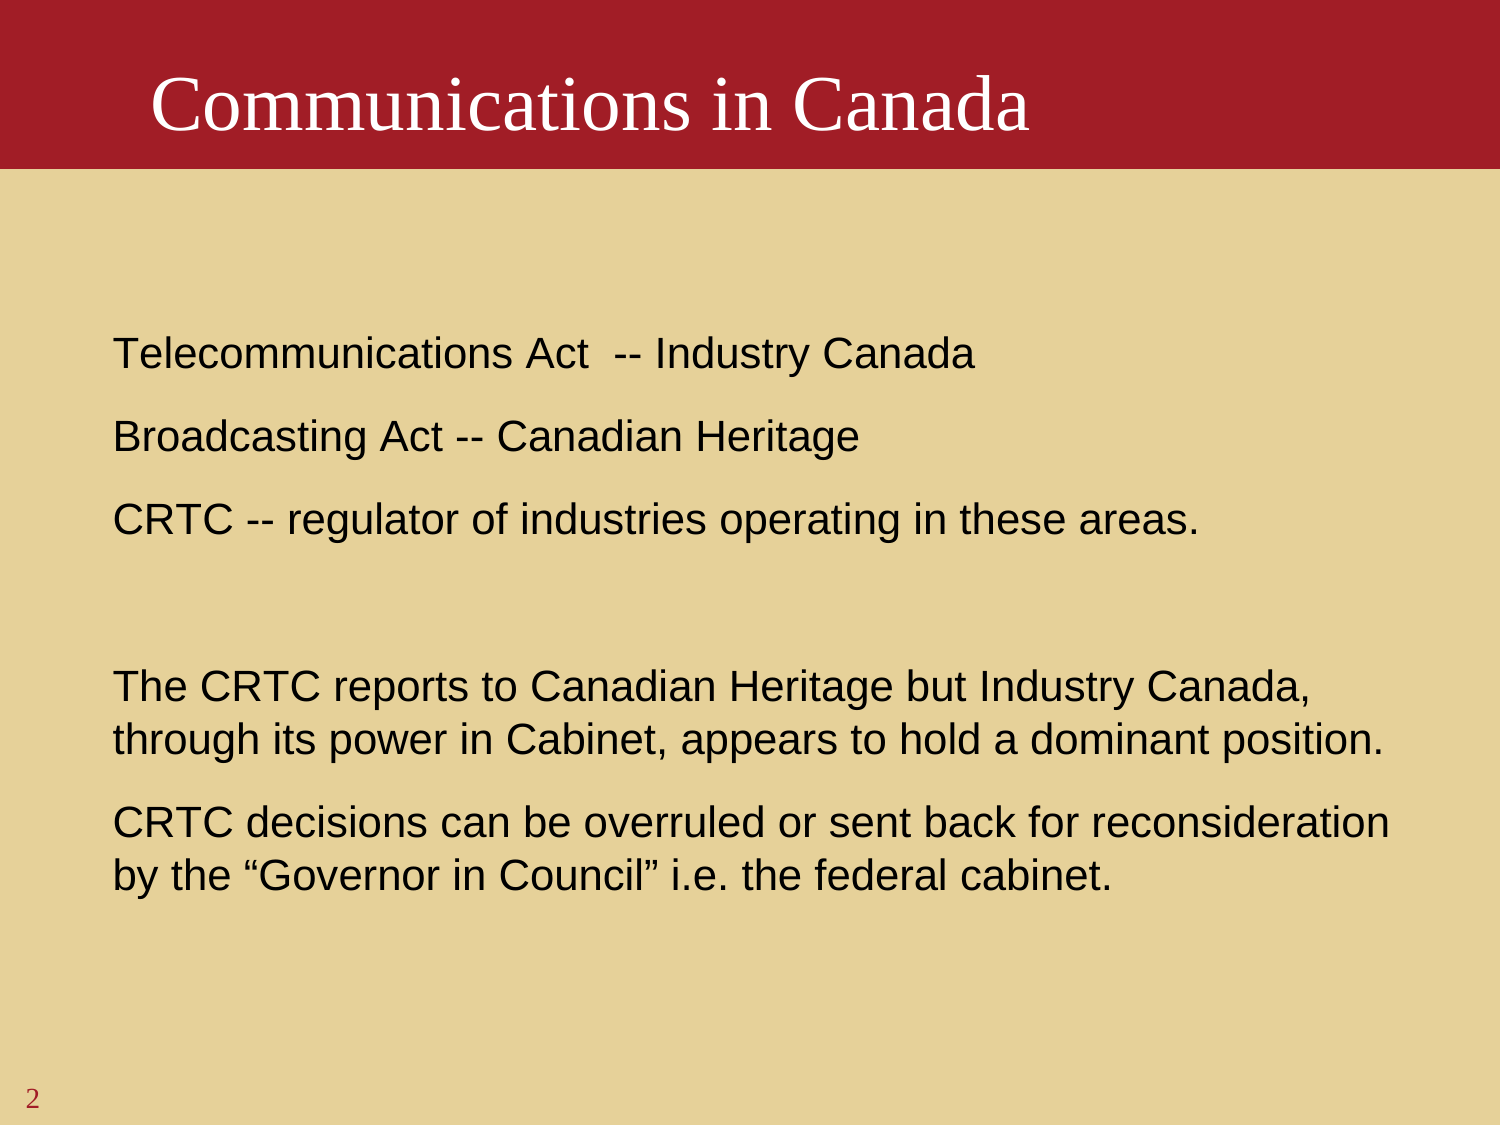

# Communications in Canada
Telecommunications Act -- Industry Canada
Broadcasting Act -- Canadian Heritage
CRTC -- regulator of industries operating in these areas.
The CRTC reports to Canadian Heritage but Industry Canada, through its power in Cabinet, appears to hold a dominant position.
CRTC decisions can be overruled or sent back for reconsideration by the “Governor in Council” i.e. the federal cabinet.